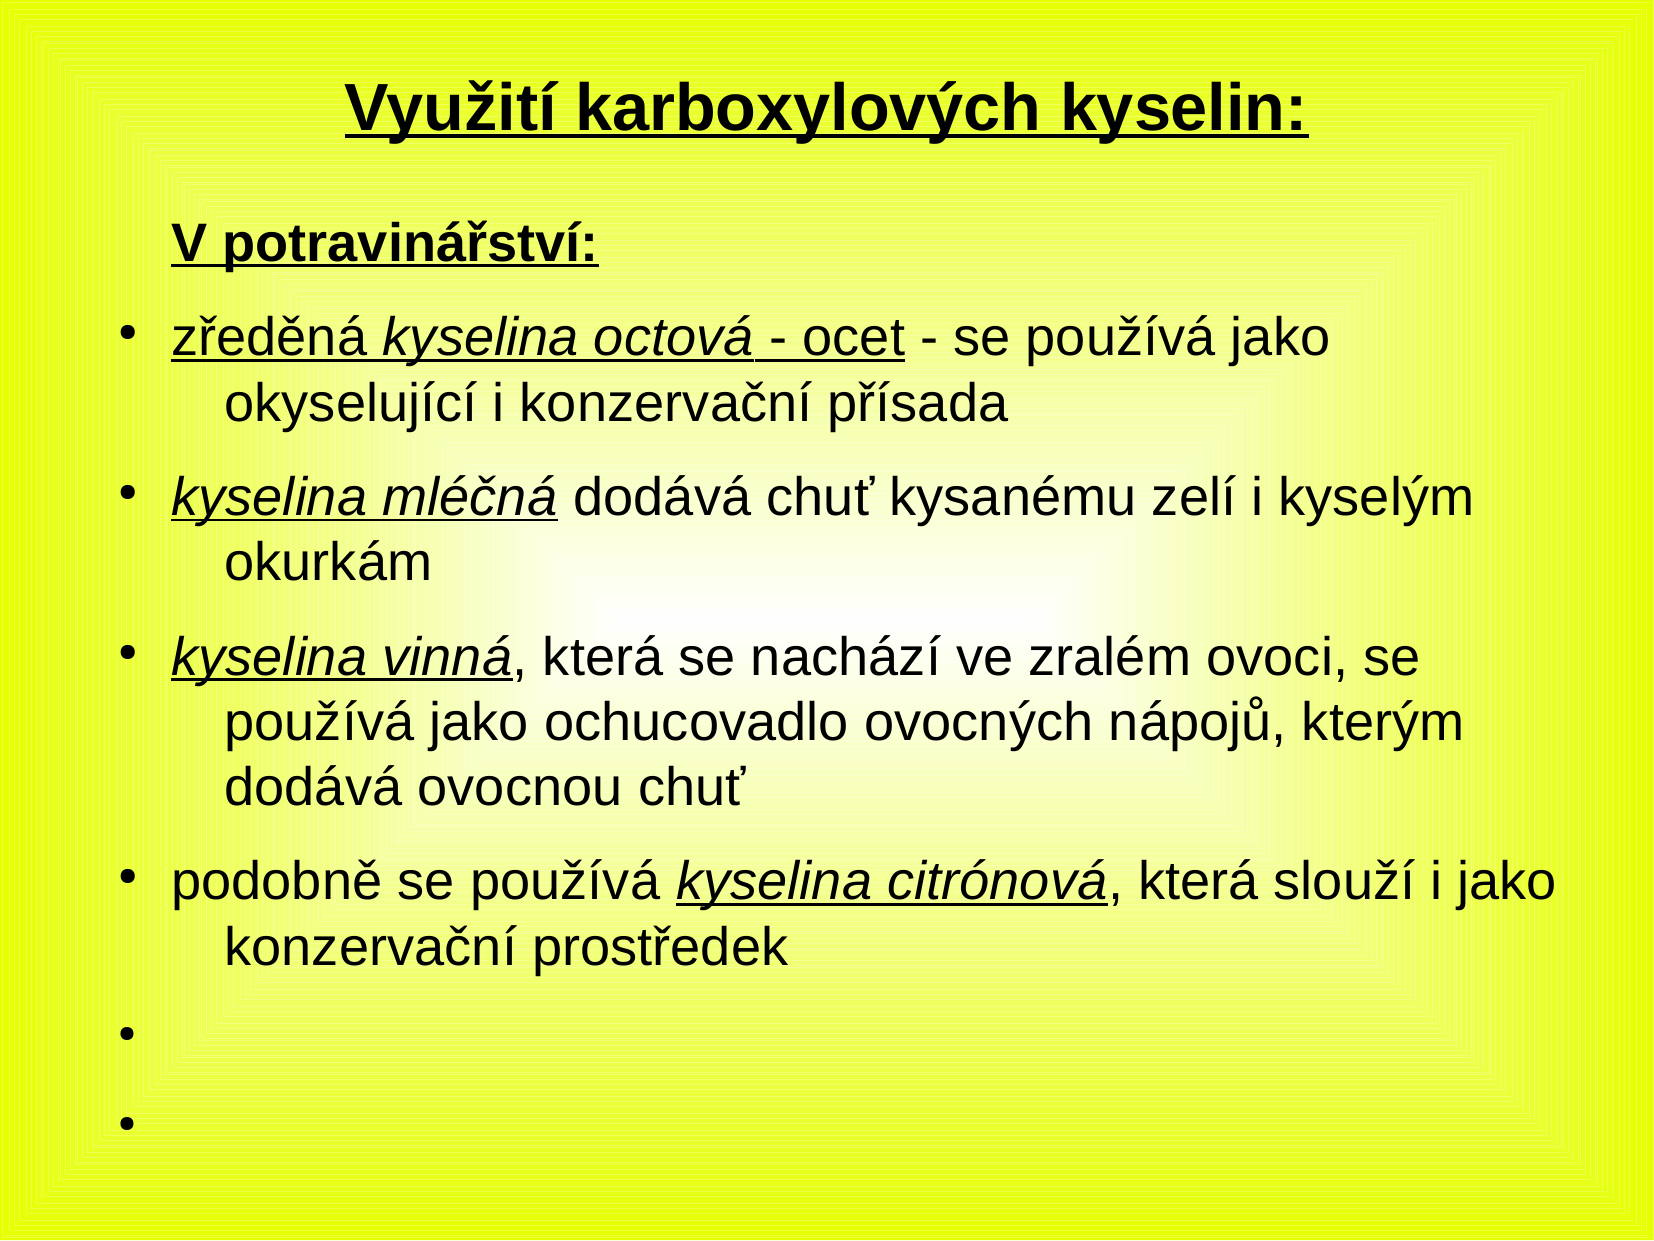

# Využití karboxylových kyselin:
V potravinářství:
zředěná kyselina octová - ocet - se používá jako okyselující i konzervační přísada
kyselina mléčná dodává chuť kysanému zelí i kyselým okurkám
kyselina vinná, která se nachází ve zralém ovoci, se používá jako ochucovadlo ovocných nápojů, kterým dodává ovocnou chuť
podobně se používá kyselina citrónová, která slouží i jako konzervační prostředek